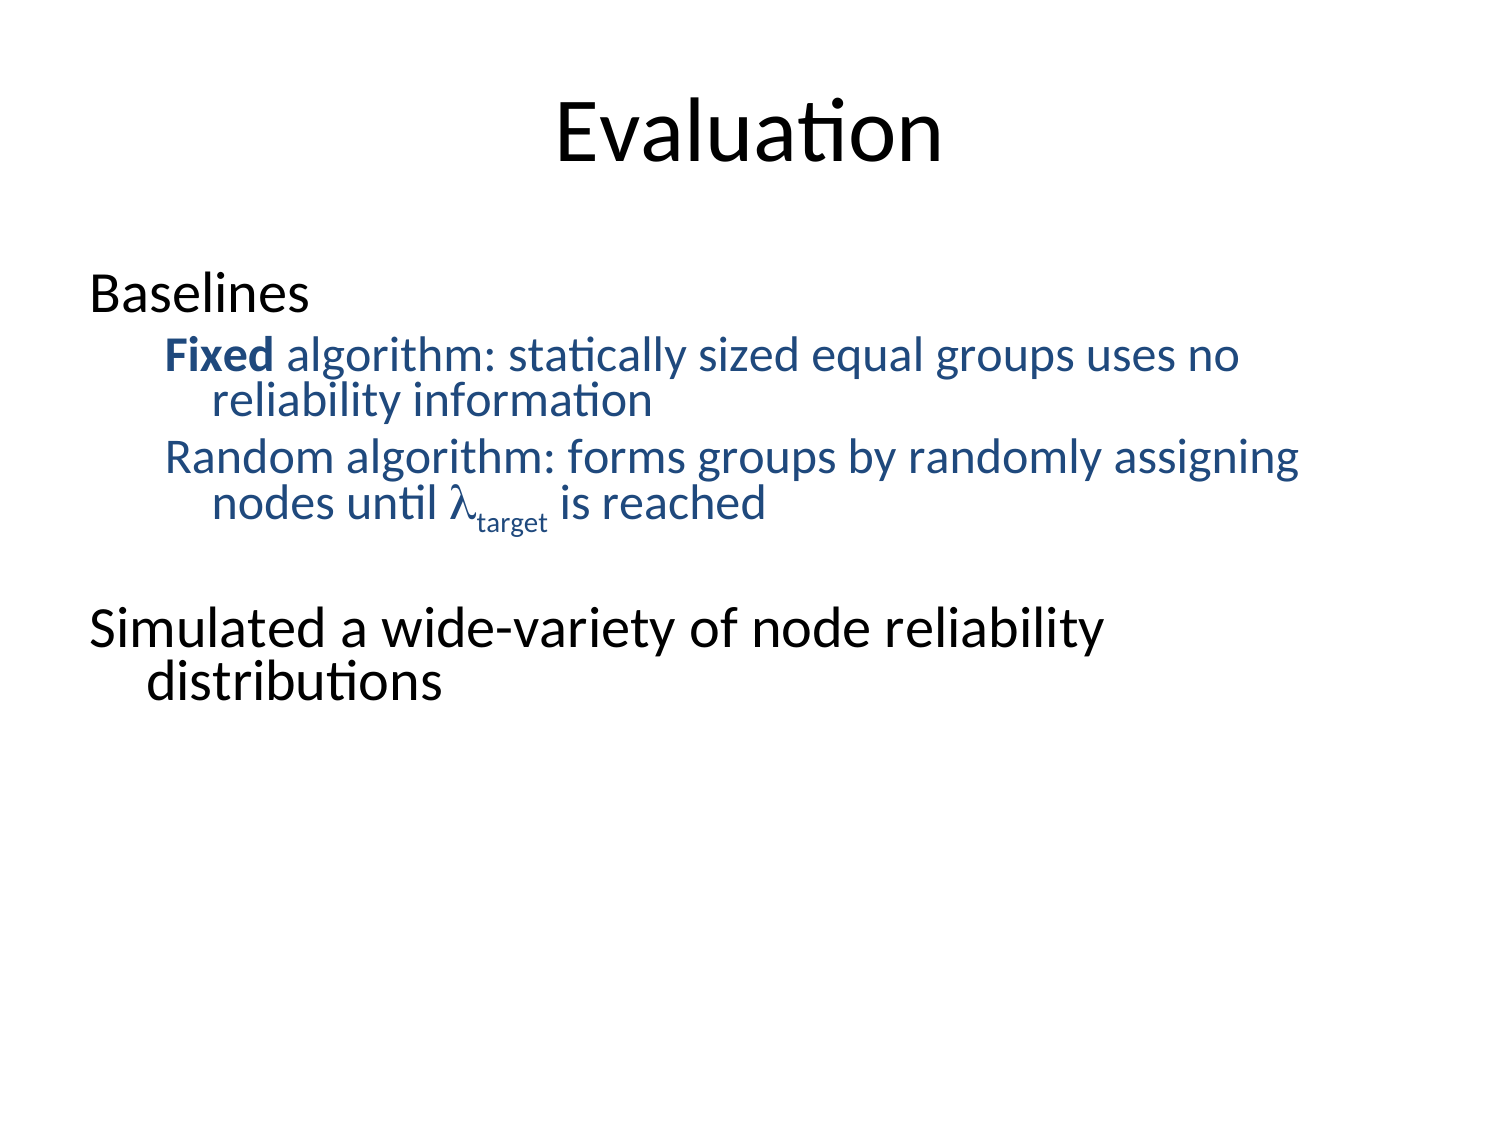

# Evaluation
Baselines
Fixed algorithm: statically sized equal groups uses no reliability information
Random algorithm: forms groups by randomly assigning nodes until target is reached
Simulated a wide-variety of node reliability distributions